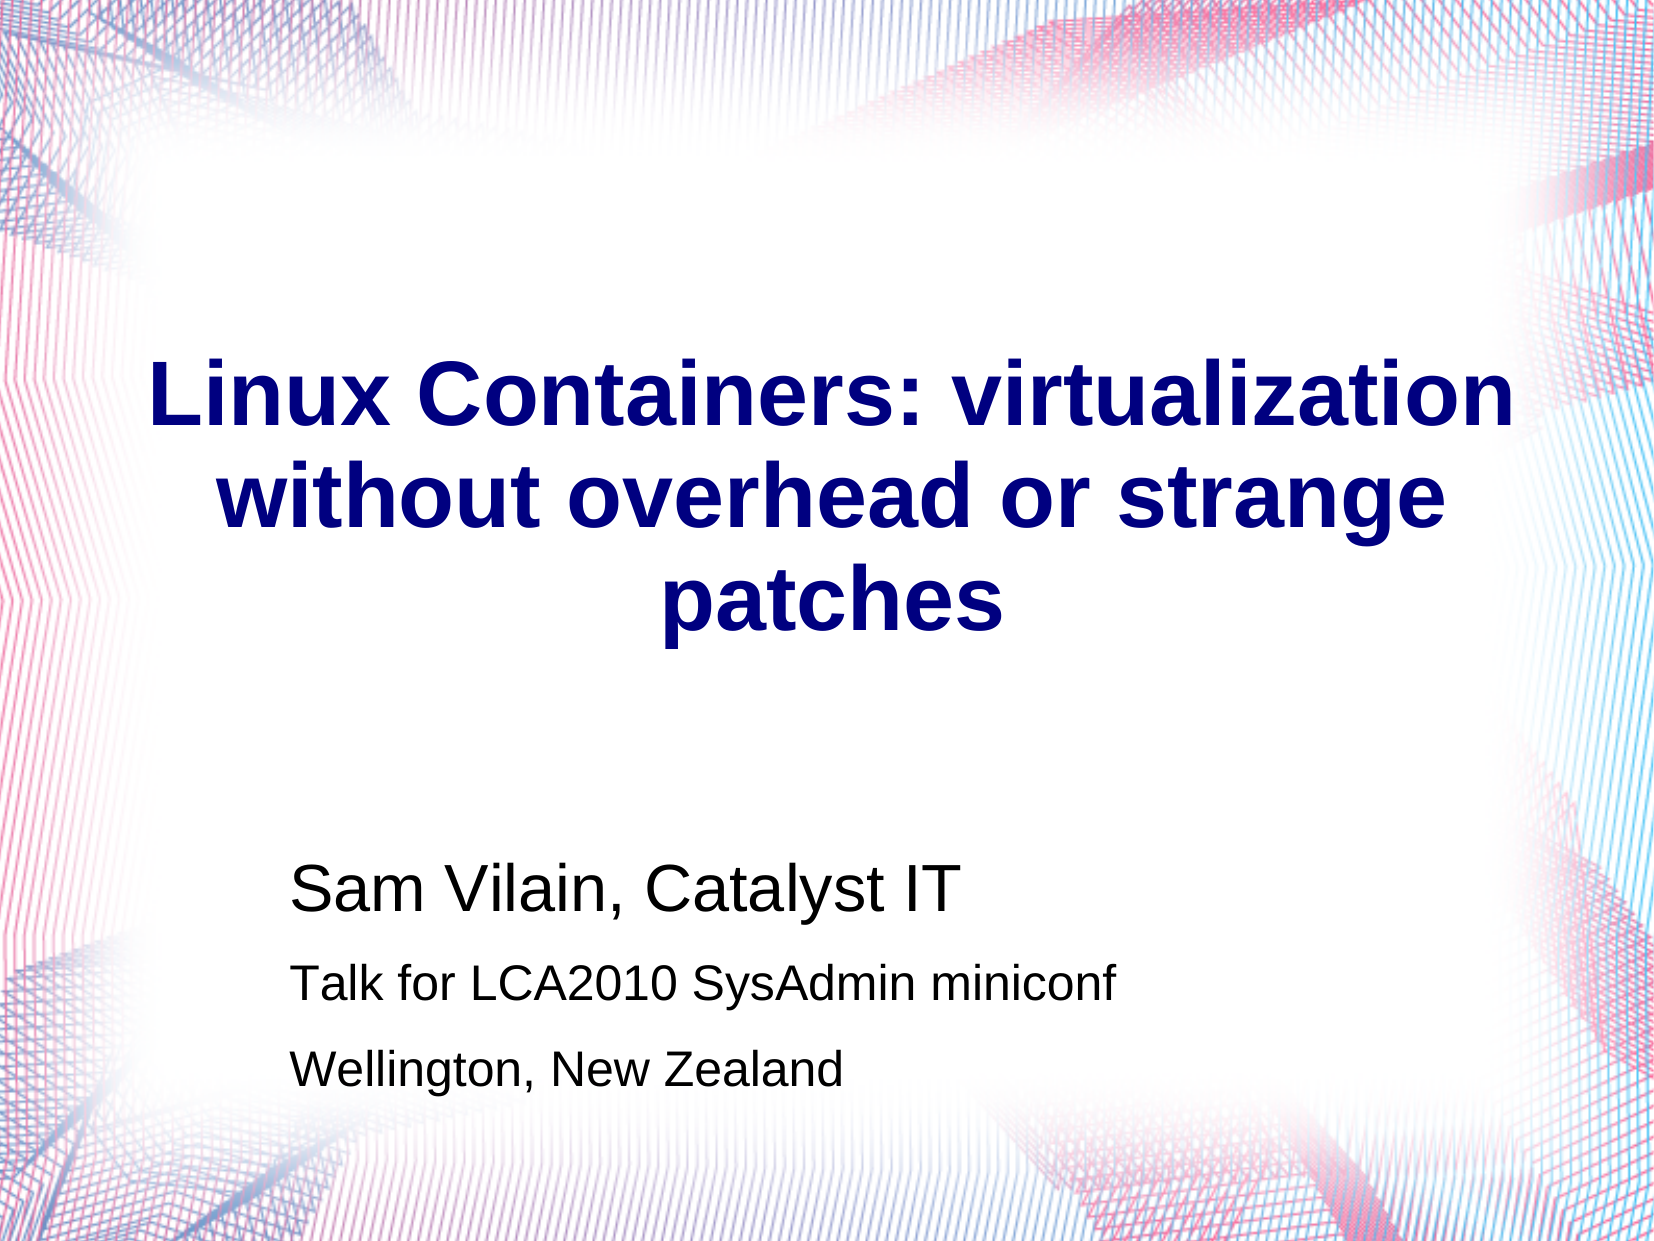

# Linux Containers: virtualization without overhead or strange patches
Sam Vilain, Catalyst IT
Talk for LCA2010 SysAdmin miniconf
Wellington, New Zealand